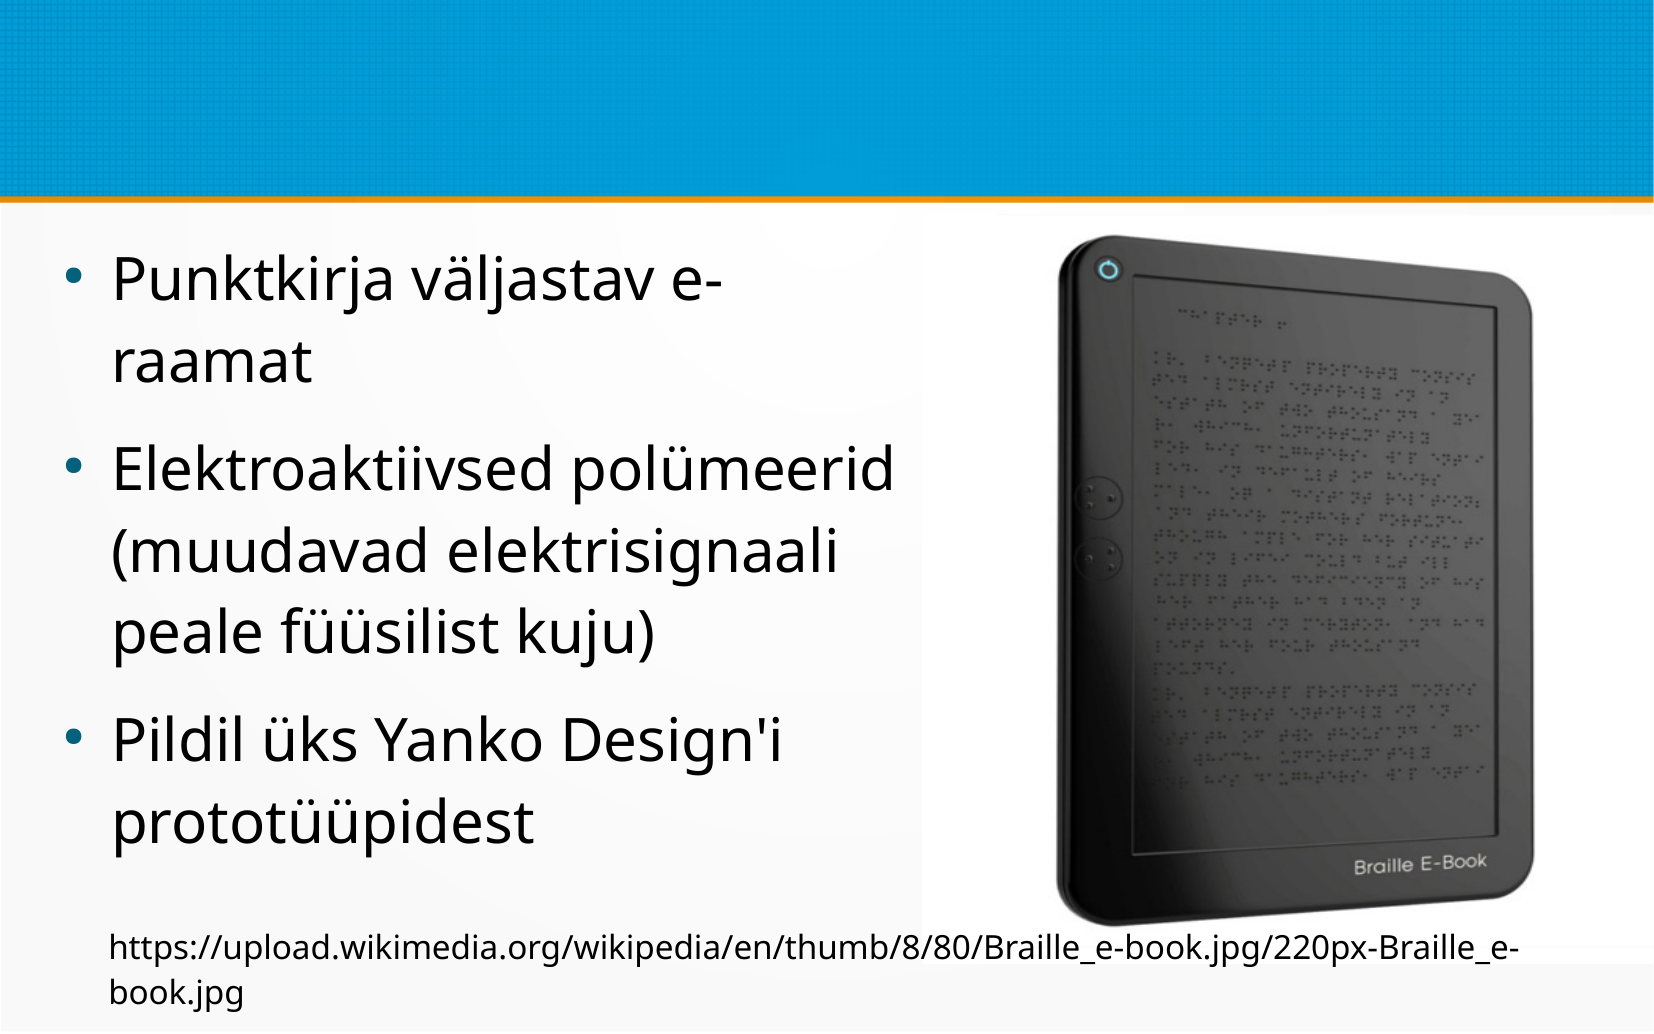

#
Punktkirja väljastav e-raamat
Elektroaktiivsed polümeerid (muudavad elektrisignaali peale füüsilist kuju)
Pildil üks Yanko Design'i prototüüpidest
https://upload.wikimedia.org/wikipedia/en/thumb/8/80/Braille_e-book.jpg/220px-Braille_e-book.jpg